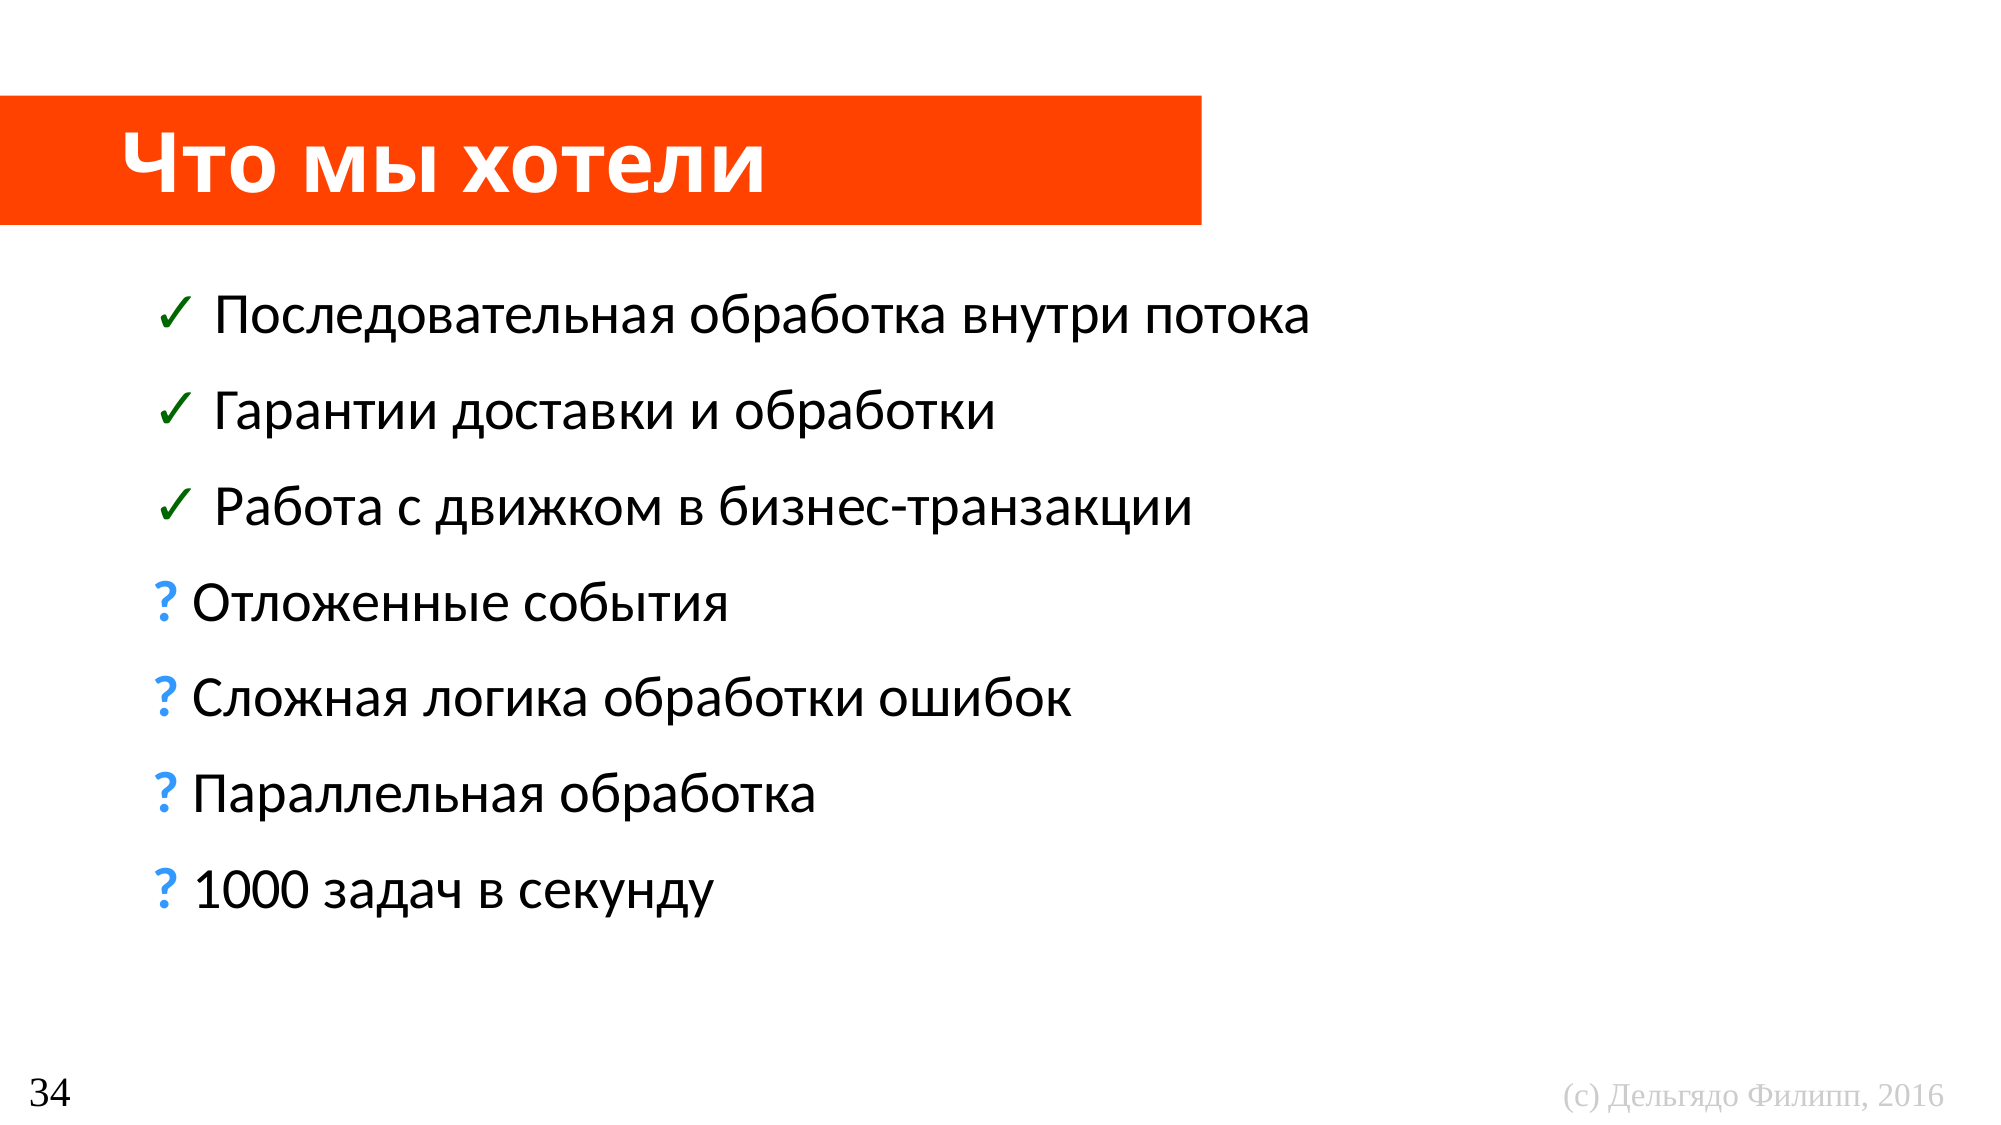

# Что мы хотели
✓ Последовательная обработка внутри потока
✓ Гарантии доставки и обработки
✓ Работа с движком в бизнес-транзакции
? Отложенные события
? Сложная логика обработки ошибок
? Параллельная обработка
? 1000 задач в секунду
34
(c) Дельгядо Филипп, 2016